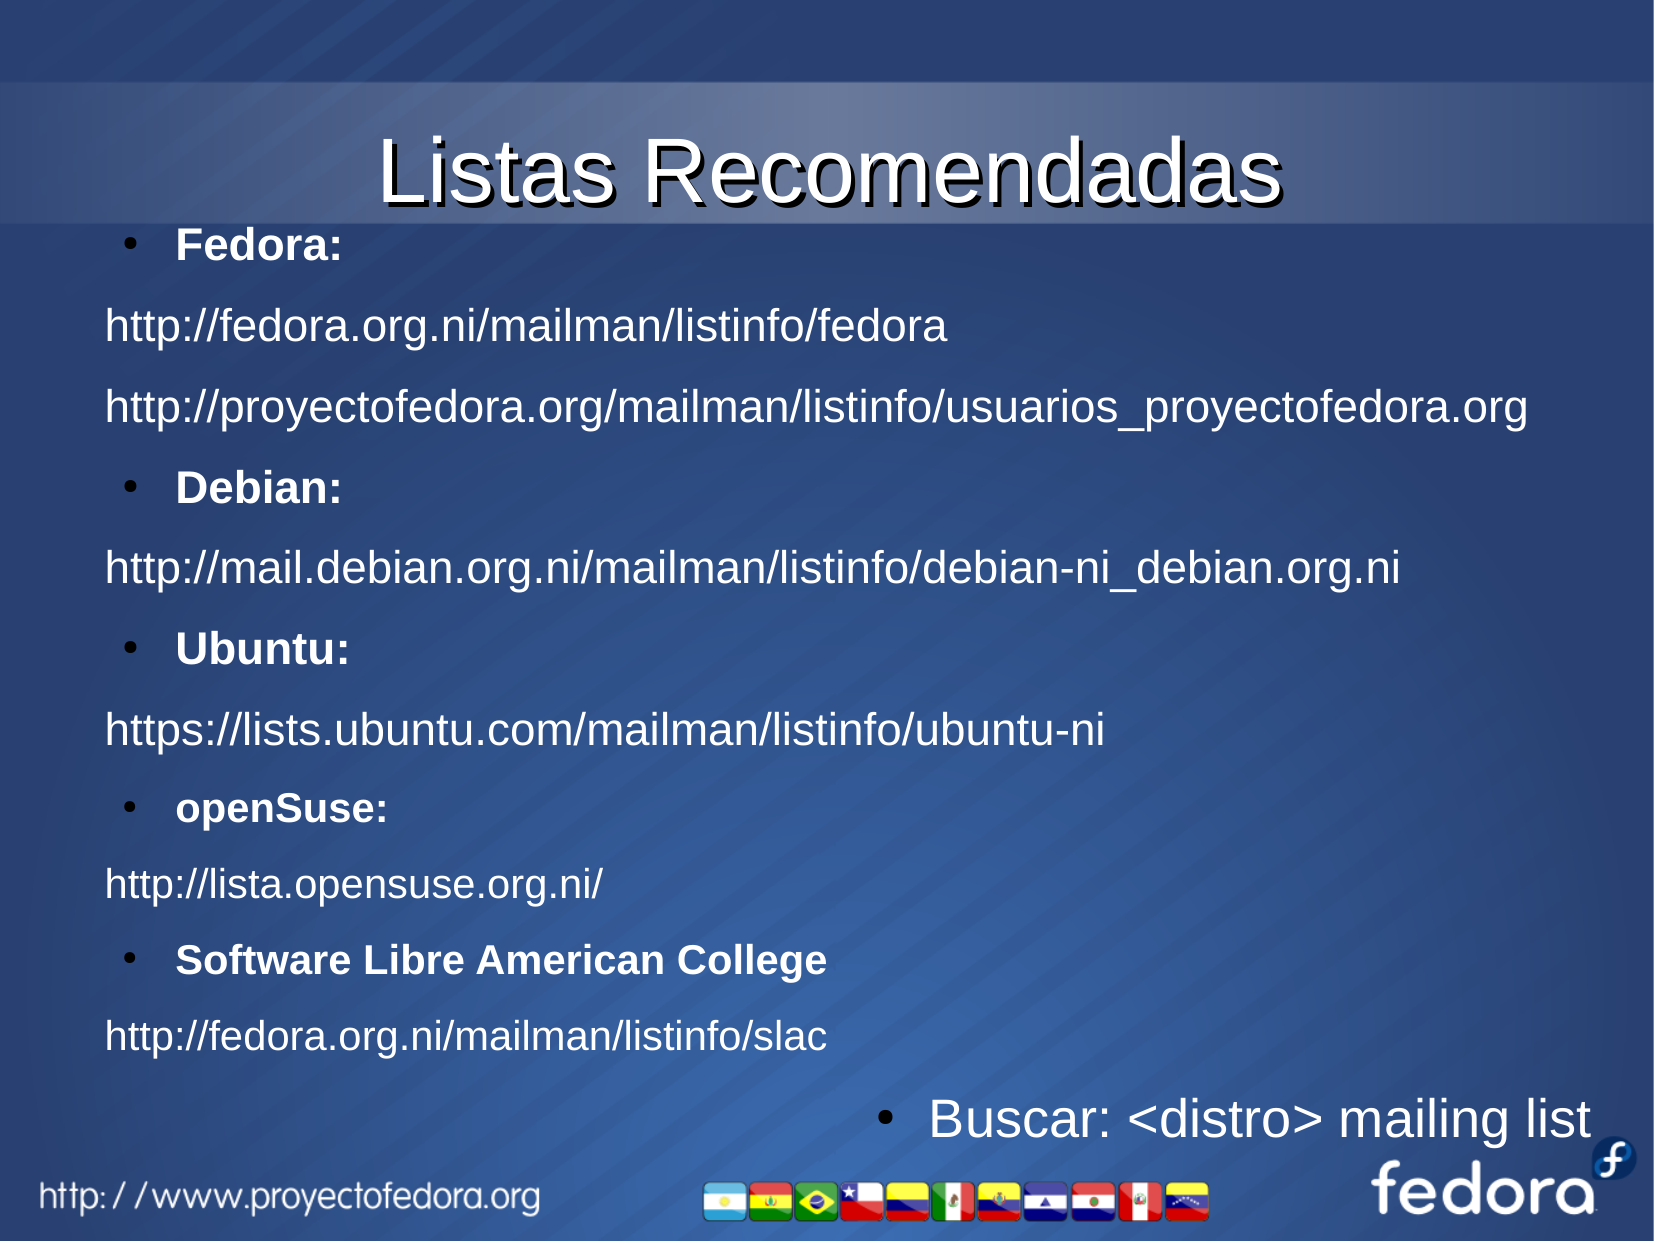

# Listas Recomendadas
Fedora:
http://fedora.org.ni/mailman/listinfo/fedora
http://proyectofedora.org/mailman/listinfo/usuarios_proyectofedora.org
Debian:
http://mail.debian.org.ni/mailman/listinfo/debian-ni_debian.org.ni
Ubuntu:
https://lists.ubuntu.com/mailman/listinfo/ubuntu-ni
openSuse:
http://lista.opensuse.org.ni/
Software Libre American College
http://fedora.org.ni/mailman/listinfo/slac
Buscar: <distro> mailing list